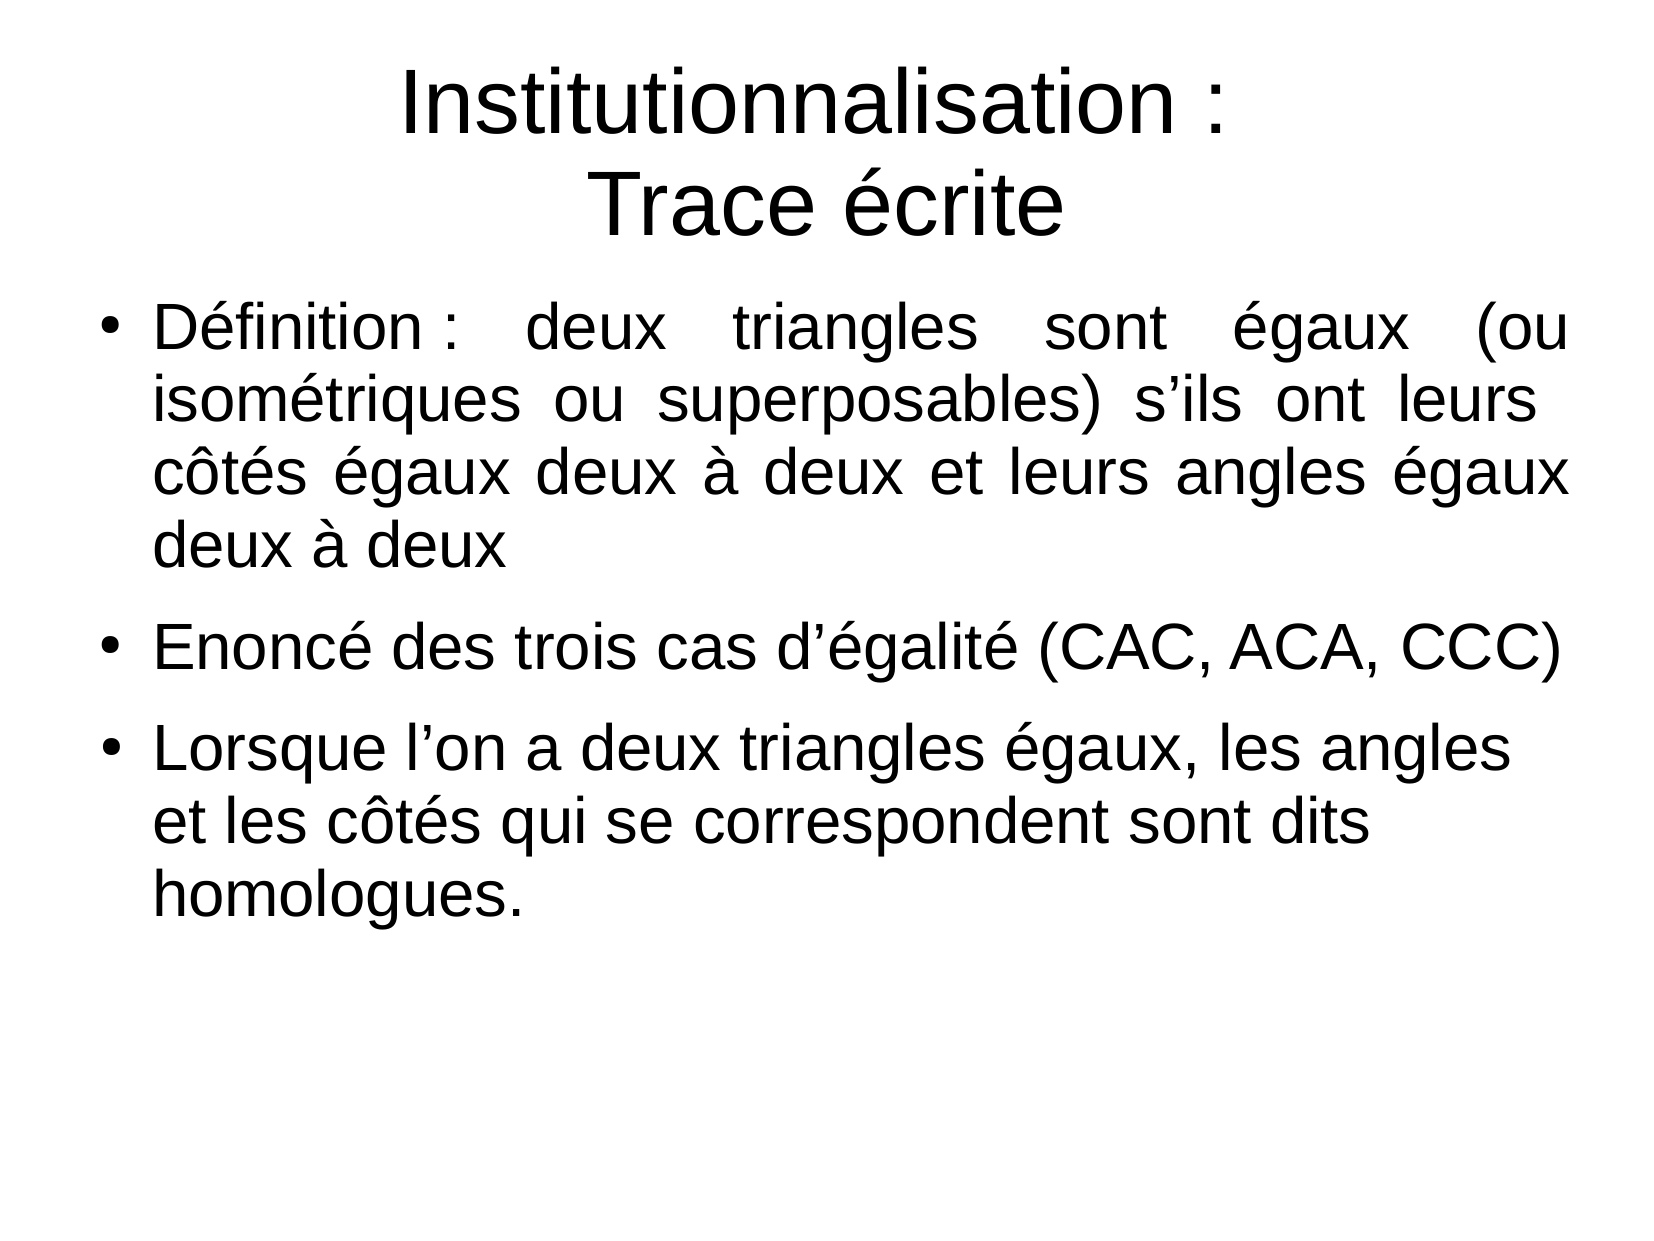

# Institutionnalisation : Trace écrite
Définition : deux triangles sont égaux (ou isométriques ou superposables) s’ils ont leurs côtés égaux deux à deux et leurs angles égaux deux à deux
Enoncé des trois cas d’égalité (CAC, ACA, CCC)
Lorsque l’on a deux triangles égaux, les angles et les côtés qui se correspondent sont dits homologues.